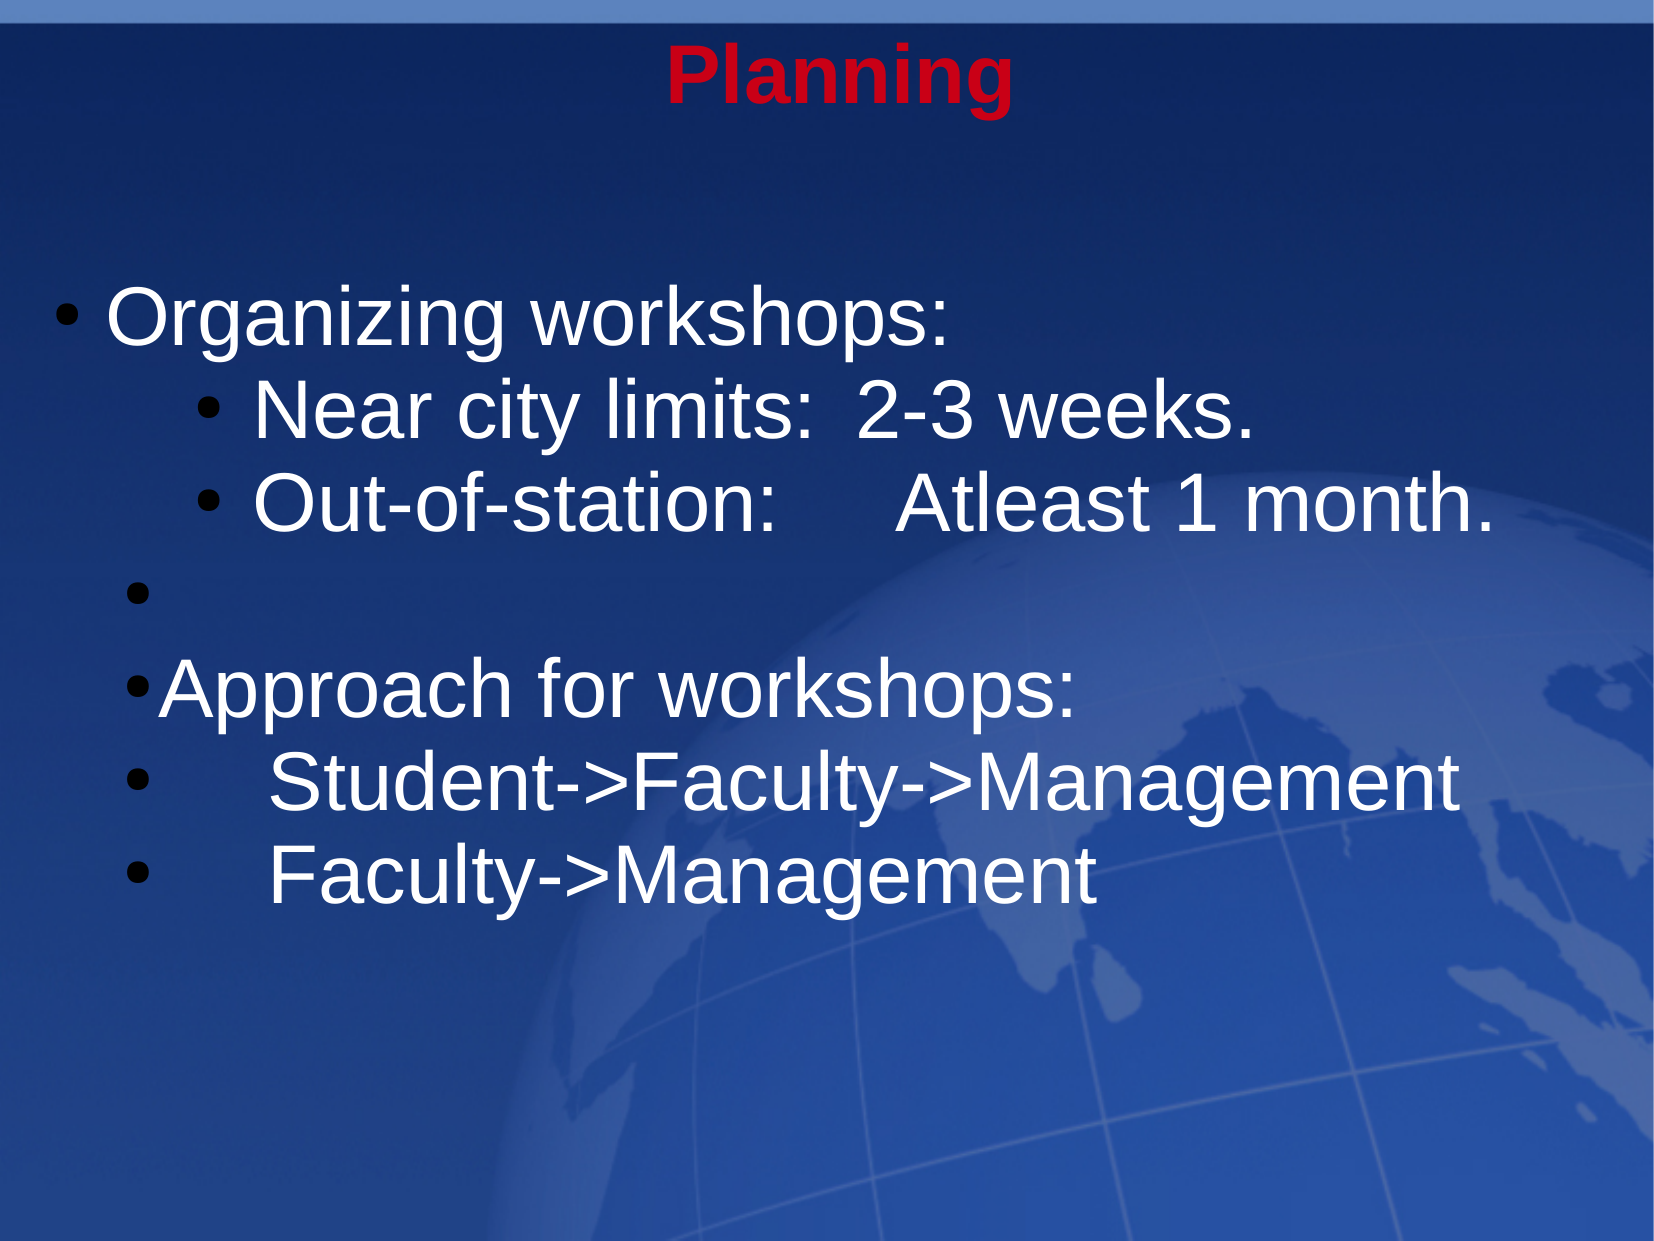

Planning
 Organizing workshops:
 Near city limits: 	2-3 weeks.
 Out-of-station: Atleast 1 month.
Approach for workshops:
	Student->Faculty->Management
	Faculty->Management